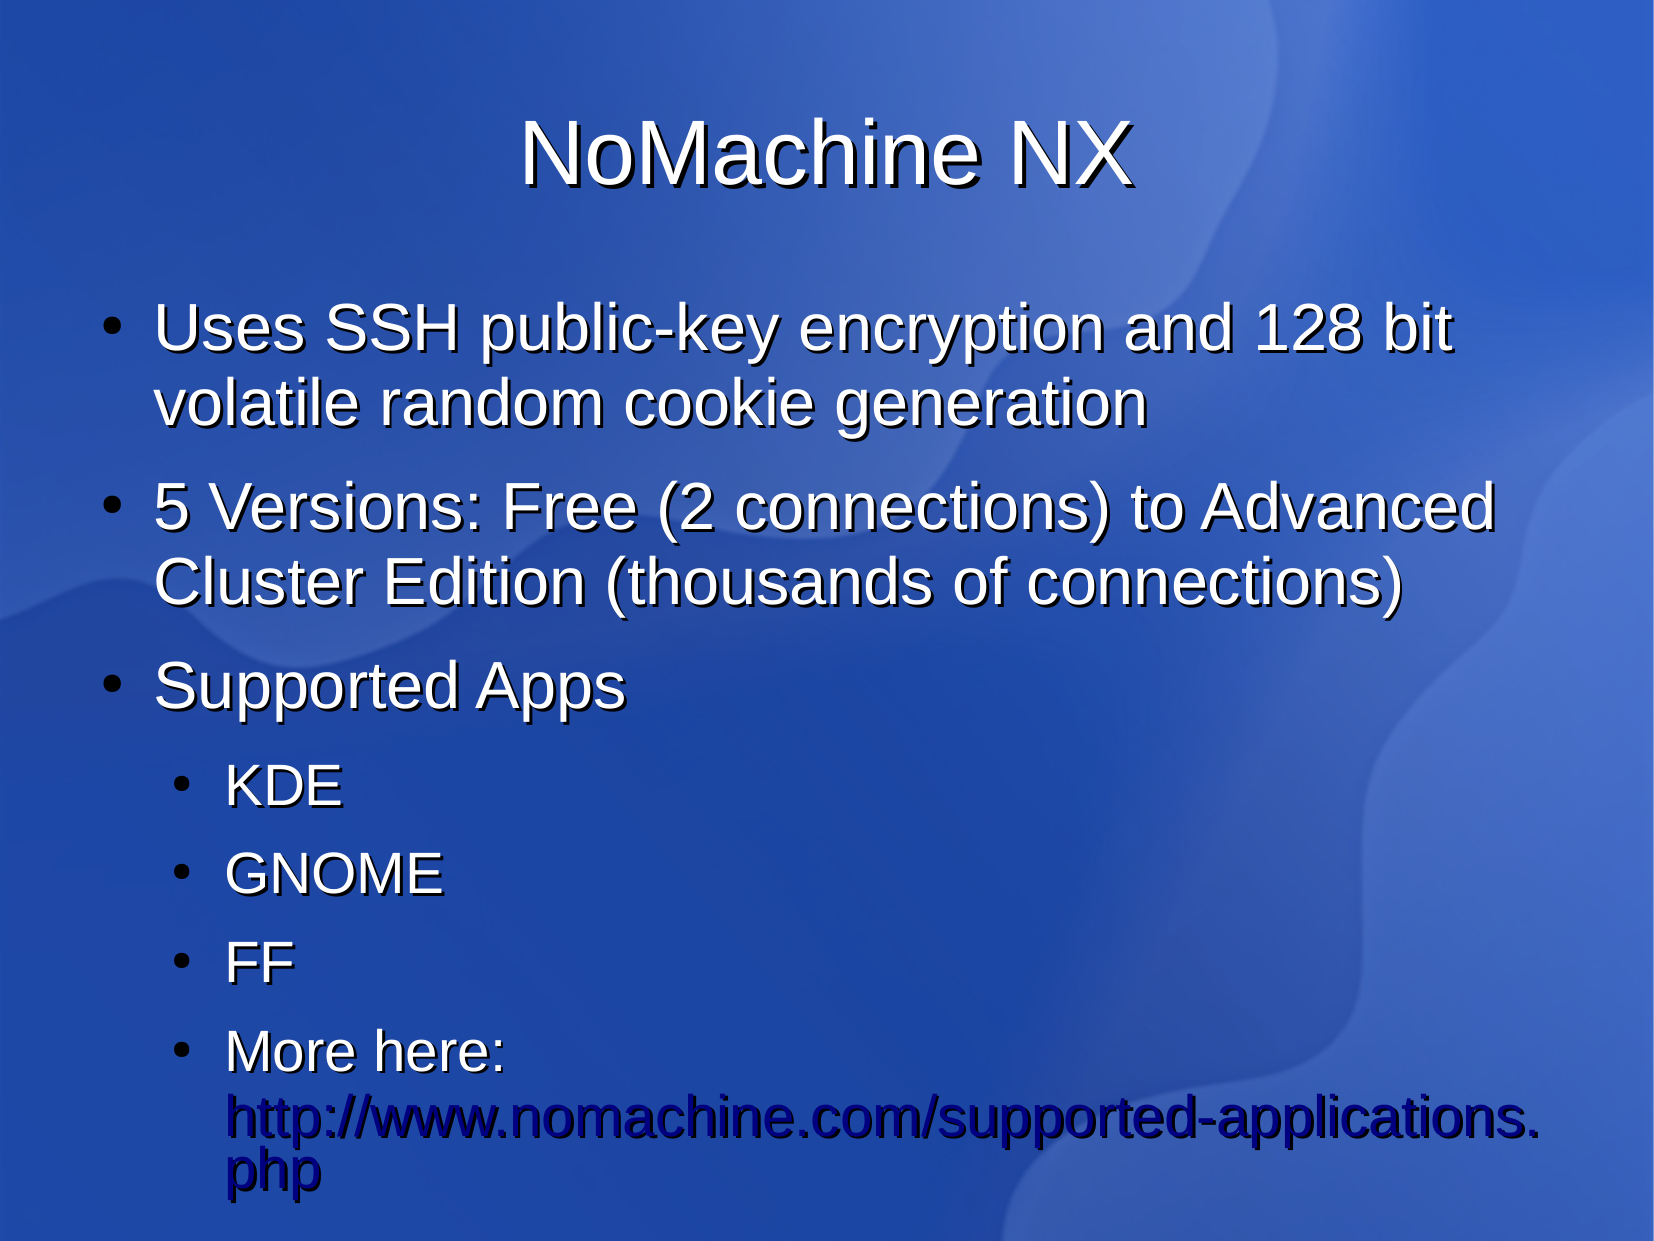

# NoMachine NX
Uses SSH public-key encryption and 128 bit volatile random cookie generation
5 Versions: Free (2 connections) to Advanced Cluster Edition (thousands of connections)
Supported Apps
KDE
GNOME
FF
More here:http://www.nomachine.com/supported-applications.php